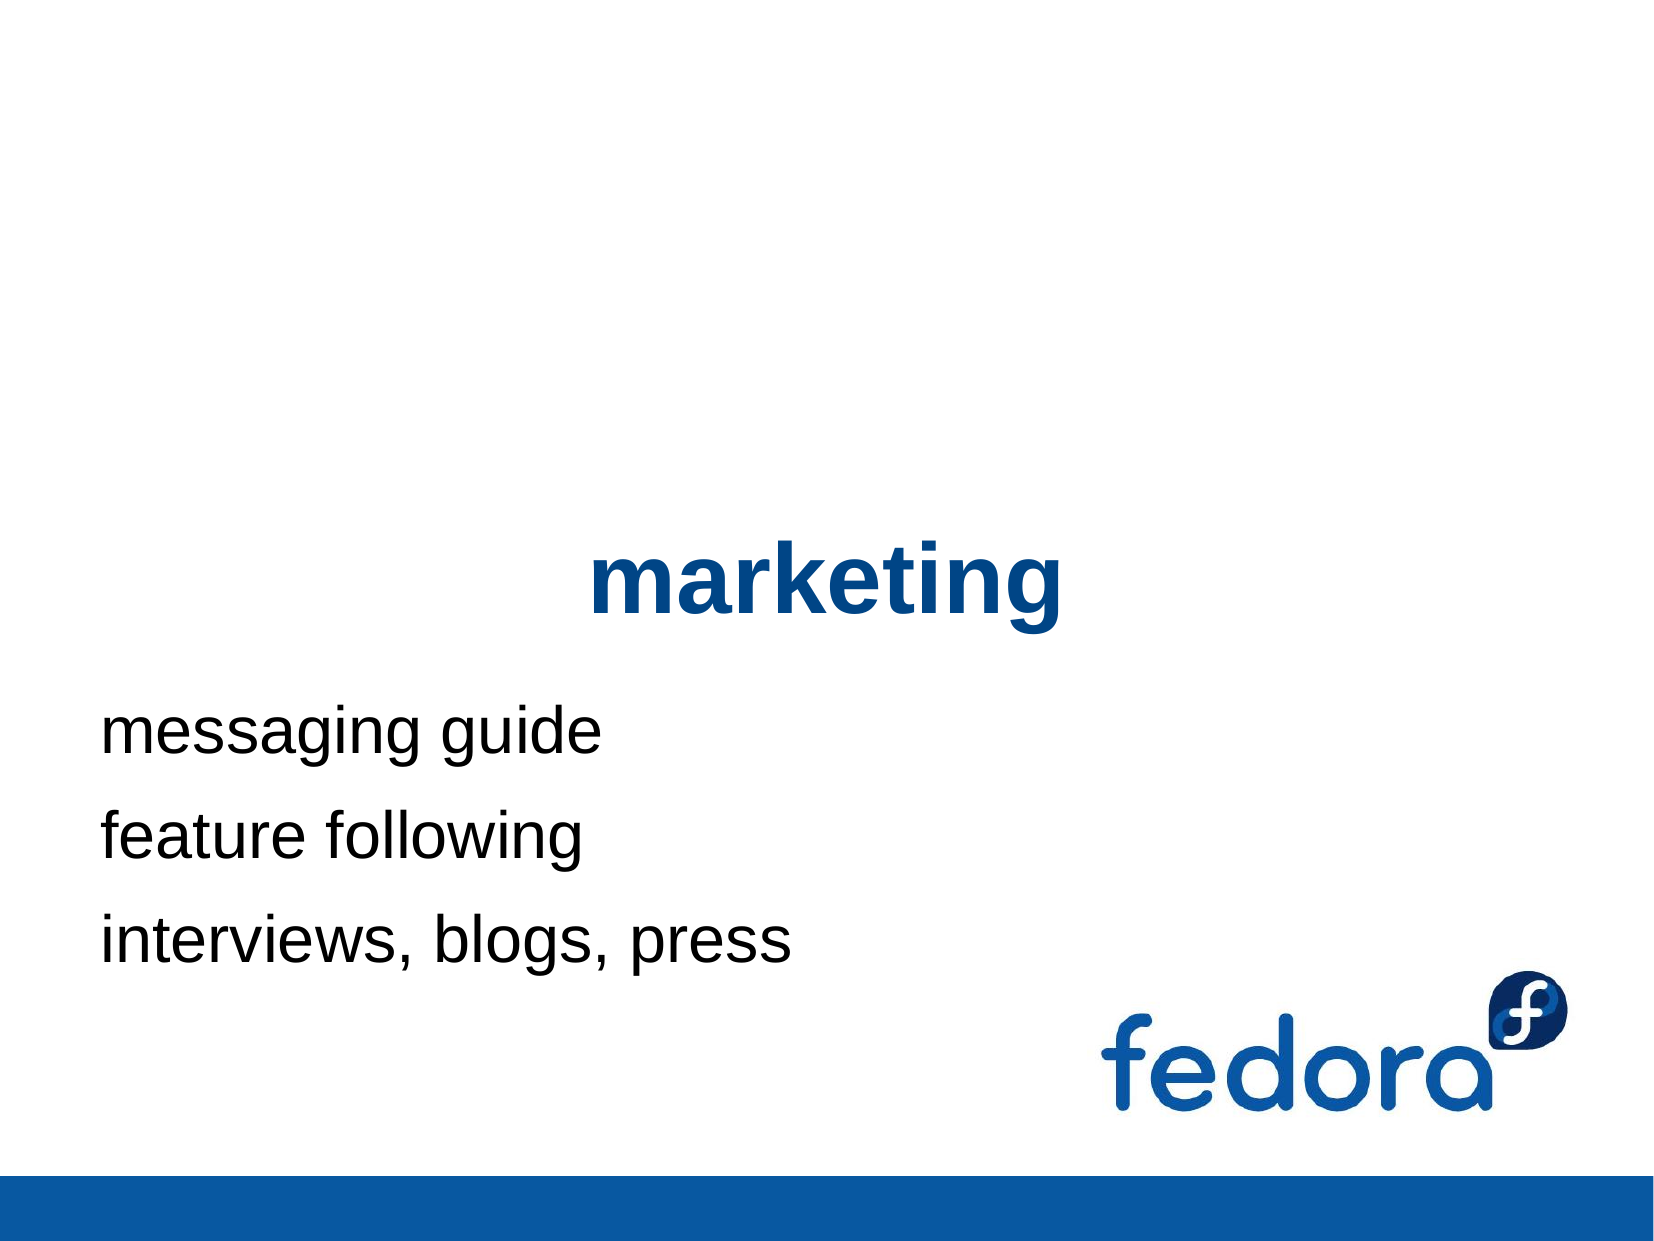

# marketing
messaging guide
feature following
interviews, blogs, press